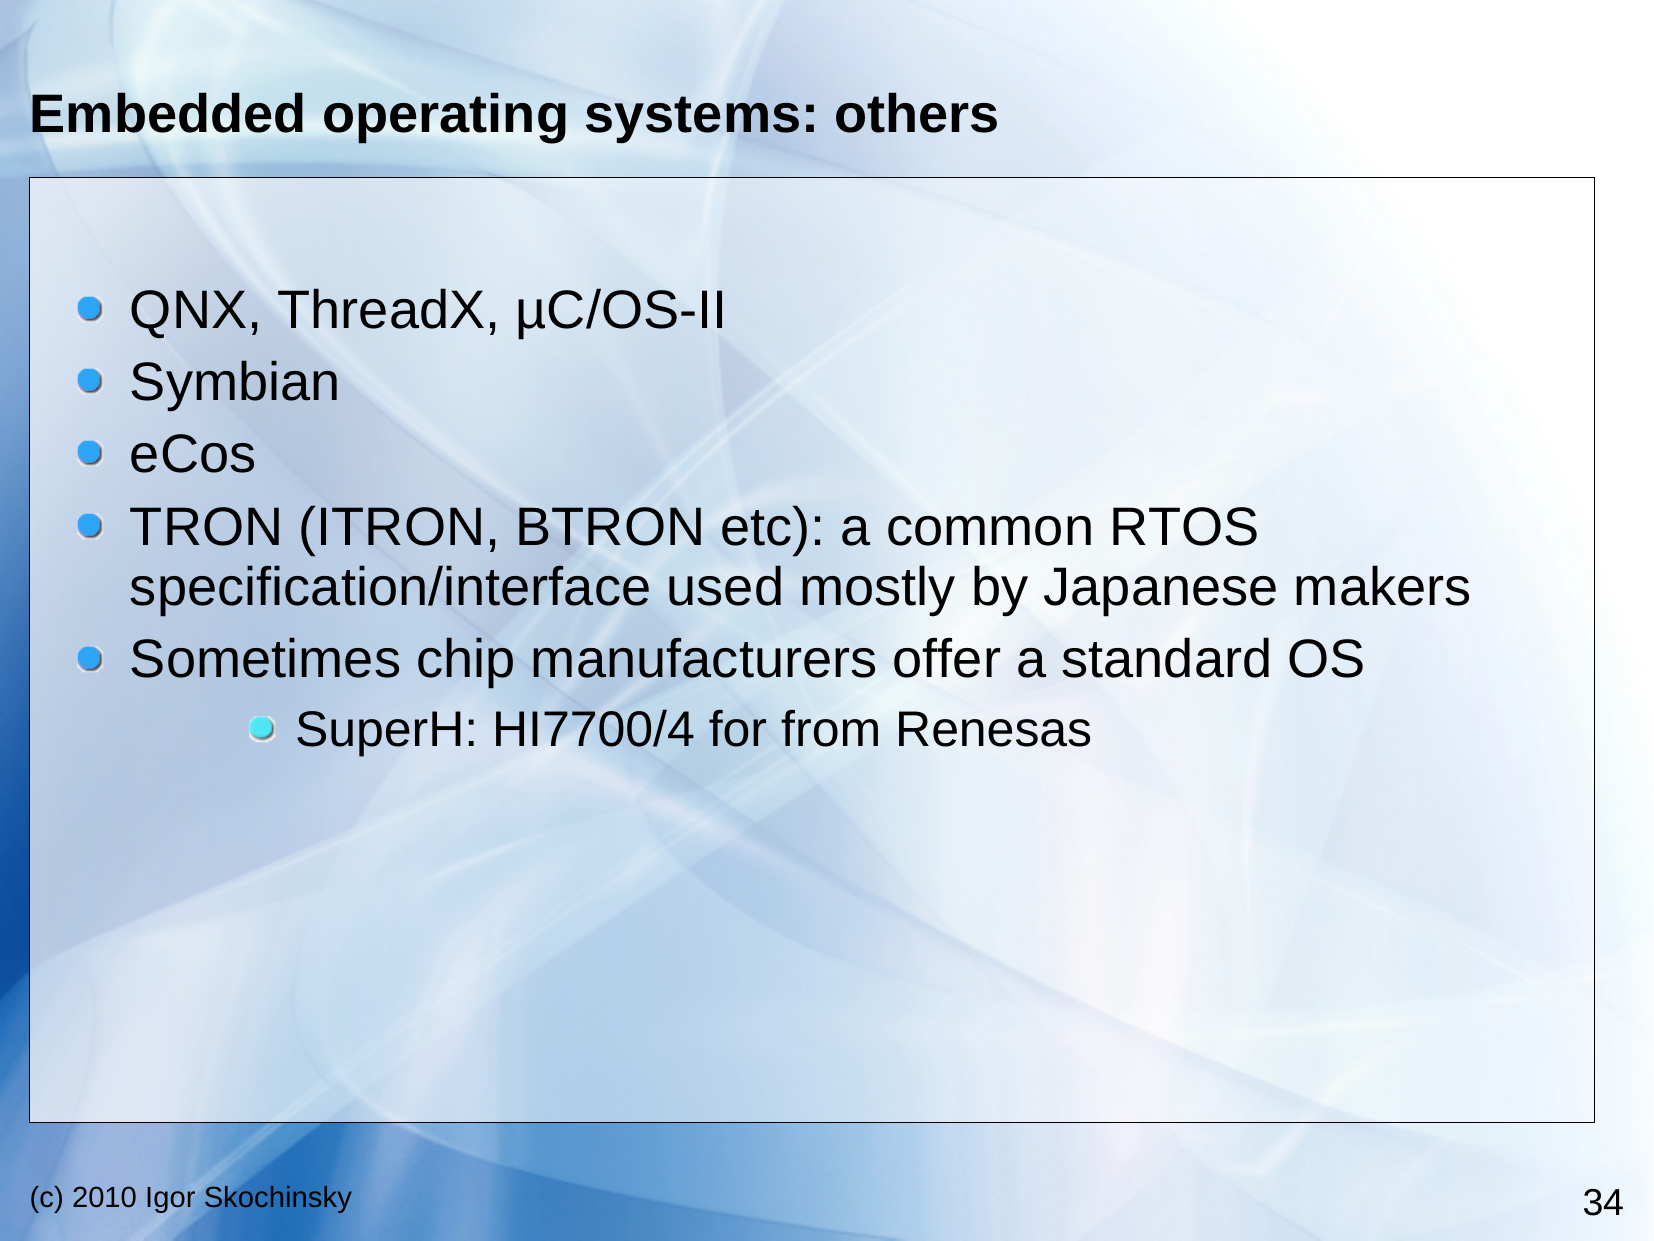

# Embedded operating systems: others
QNX, ThreadX, µC/OS-II
Symbian
eCos
TRON (ITRON, BTRON etc): a common RTOS specification/interface used mostly by Japanese makers
Sometimes chip manufacturers offer a standard OS
SuperH: HI7700/4 for from Renesas
(c) 2010 Igor Skochinsky
34